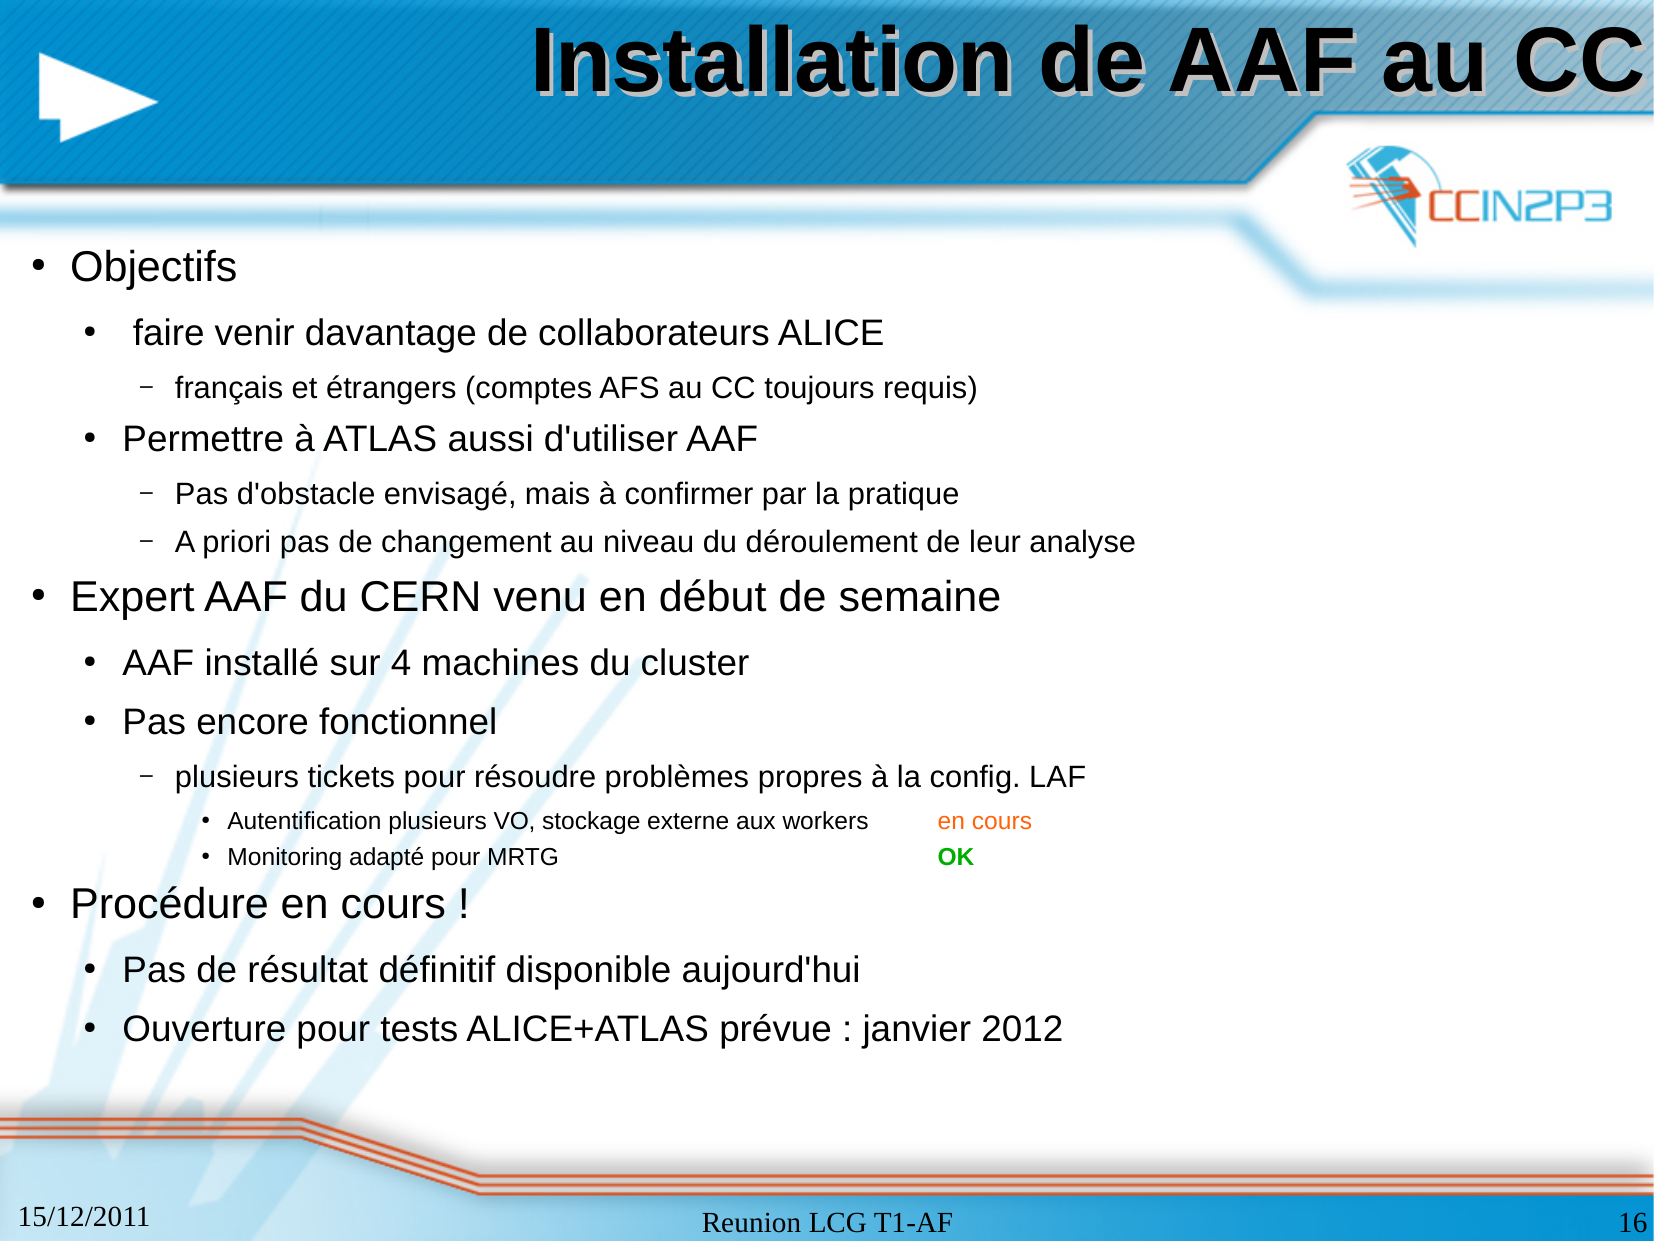

# Installation de AAF au CC
Objectifs
 faire venir davantage de collaborateurs ALICE
français et étrangers (comptes AFS au CC toujours requis)
Permettre à ATLAS aussi d'utiliser AAF
Pas d'obstacle envisagé, mais à confirmer par la pratique
A priori pas de changement au niveau du déroulement de leur analyse
Expert AAF du CERN venu en début de semaine
AAF installé sur 4 machines du cluster
Pas encore fonctionnel
plusieurs tickets pour résoudre problèmes propres à la config. LAF
Autentification plusieurs VO, stockage externe aux workers		en cours
Monitoring adapté pour MRTG							OK
Procédure en cours !
Pas de résultat définitif disponible aujourd'hui
Ouverture pour tests ALICE+ATLAS prévue : janvier 2012
15/12/2011
Reunion LCG T1-AF
16